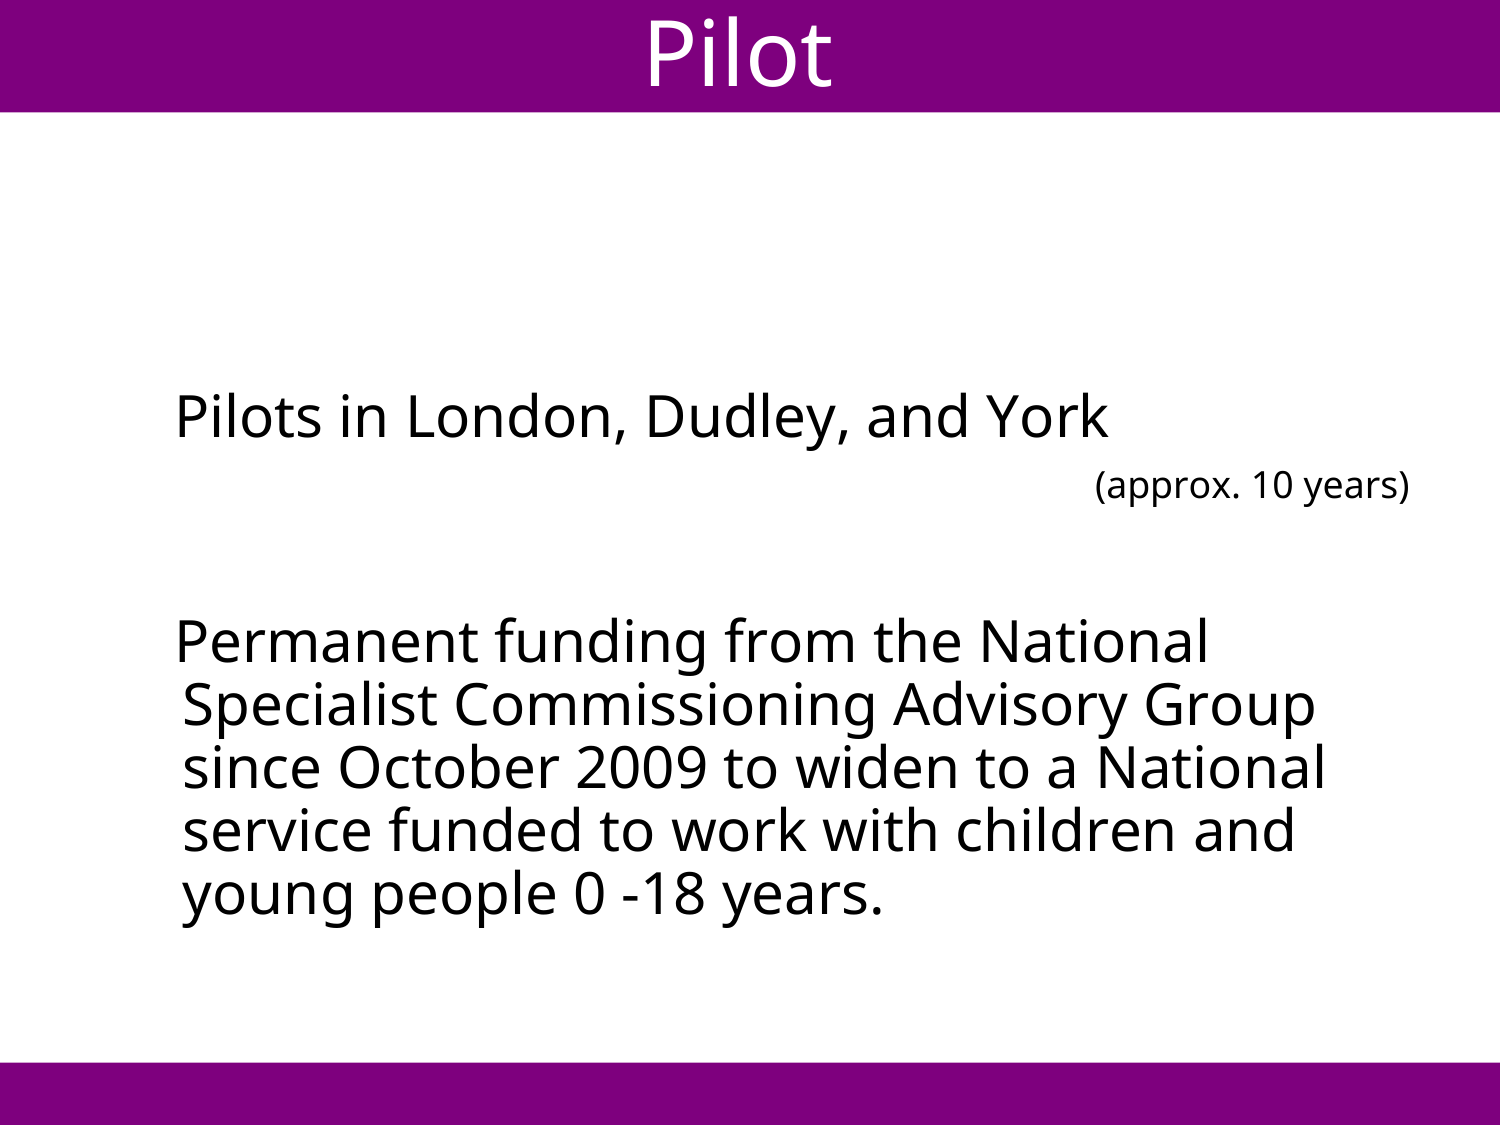

Pilot
Pilots in London, Dudley, and York
(approx. 10 years)
Permanent funding from the National Specialist Commissioning Advisory Group since October 2009 to widen to a National service funded to work with children and young people 0 -18 years.